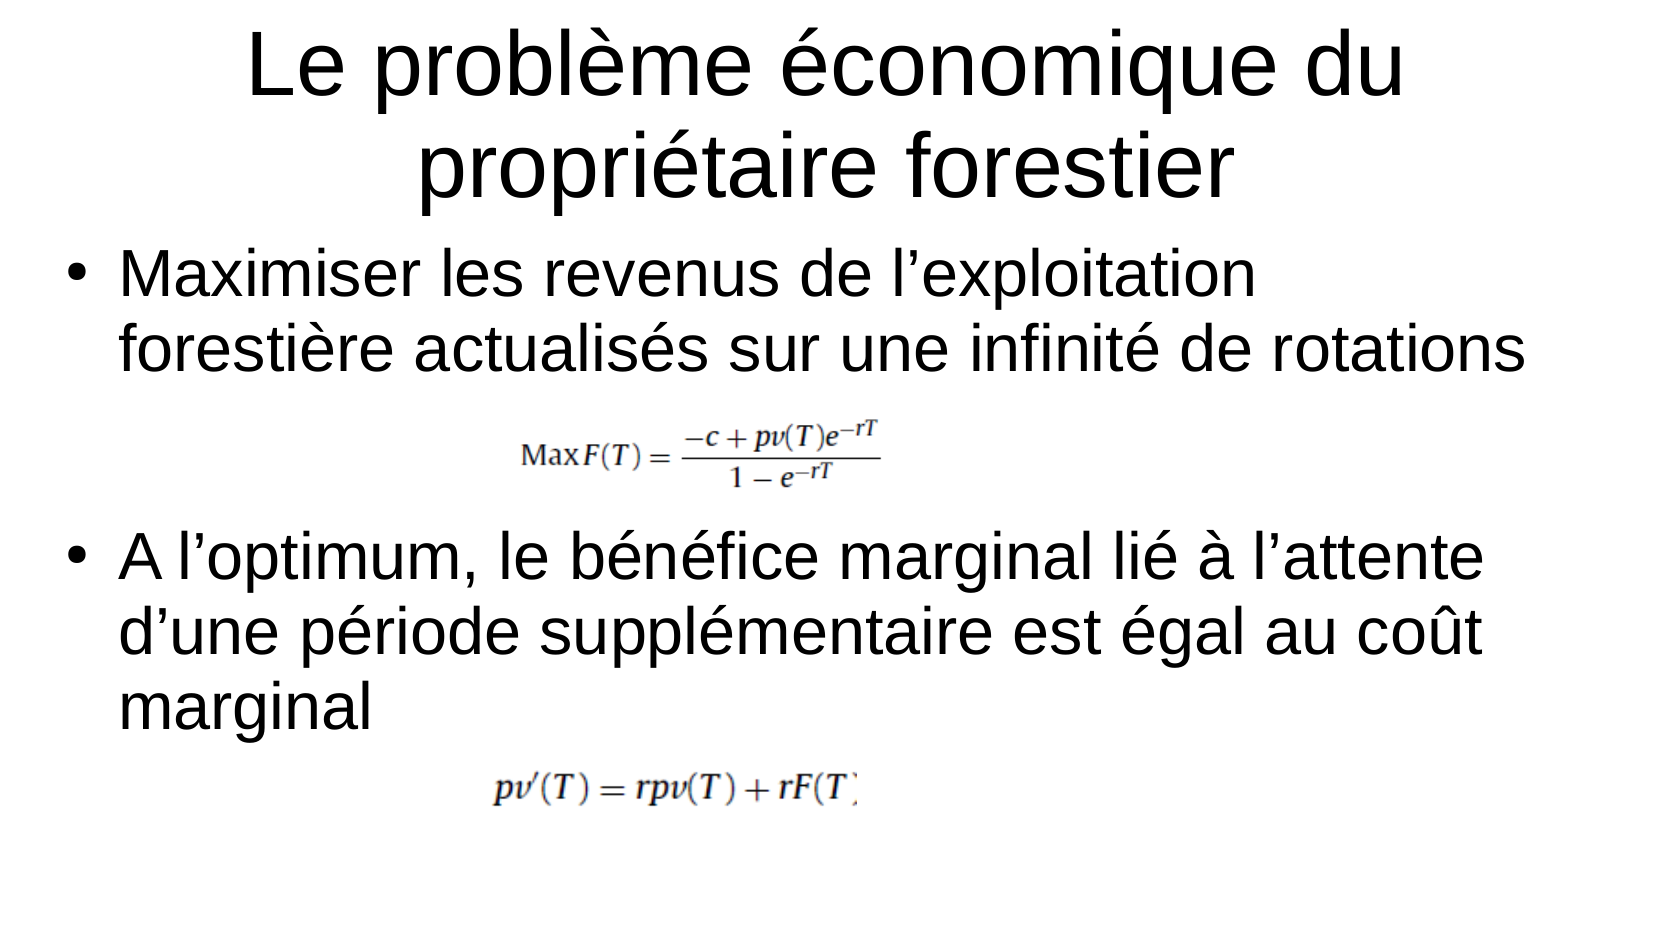

# Le problème économique du propriétaire forestier
Maximiser les revenus de l’exploitation forestière actualisés sur une infinité de rotations
A l’optimum, le bénéfice marginal lié à l’attente d’une période supplémentaire est égal au coût marginal